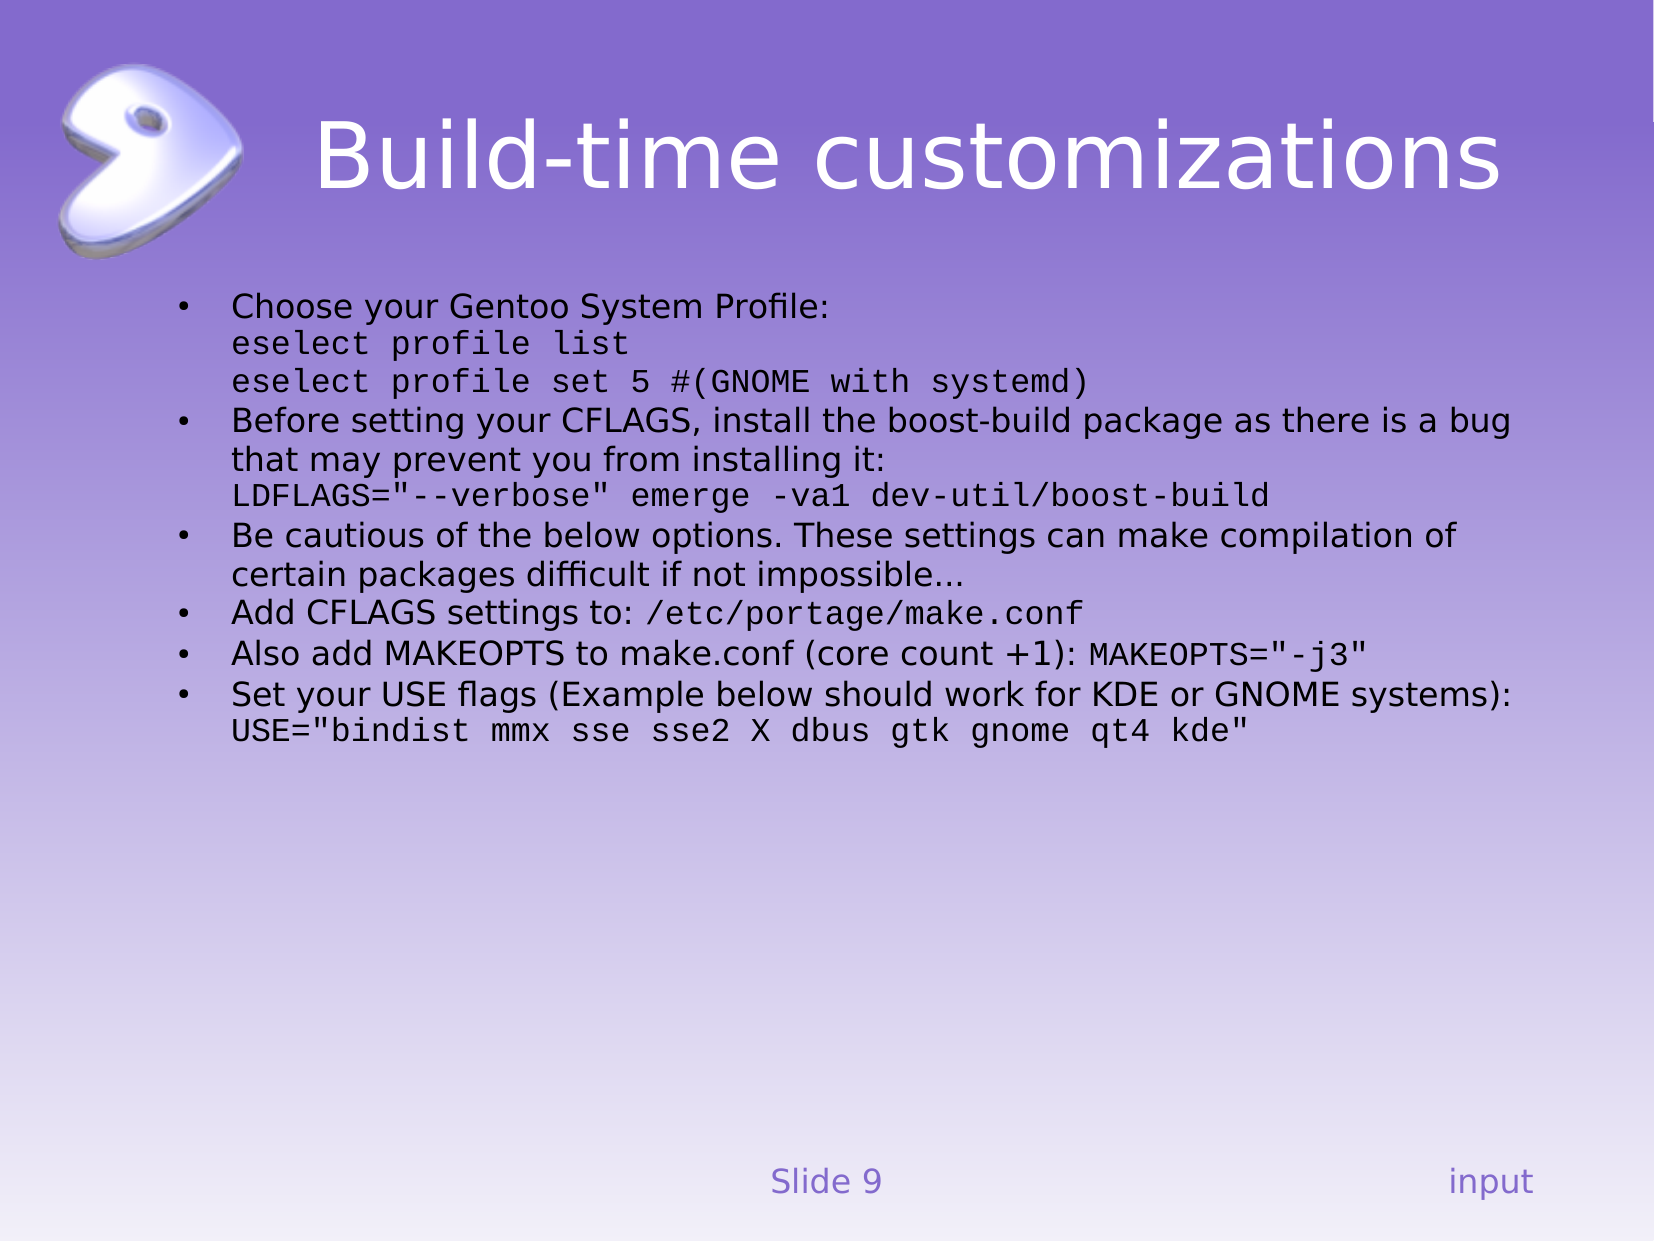

# Build-time customizations
Choose your Gentoo System Profile:
eselect profile list
eselect profile set 5 #(GNOME with systemd)
Before setting your CFLAGS, install the boost-build package as there is a bug that may prevent you from installing it:
LDFLAGS="--verbose" emerge -va1 dev-util/boost-build
Be cautious of the below options. These settings can make compilation of certain packages difficult if not impossible...
Add CFLAGS settings to: /etc/portage/make.conf
Also add MAKEOPTS to make.conf (core count +1): MAKEOPTS="-j3"
Set your USE flags (Example below should work for KDE or GNOME systems):
USE="bindist mmx sse sse2 X dbus gtk gnome qt4 kde"